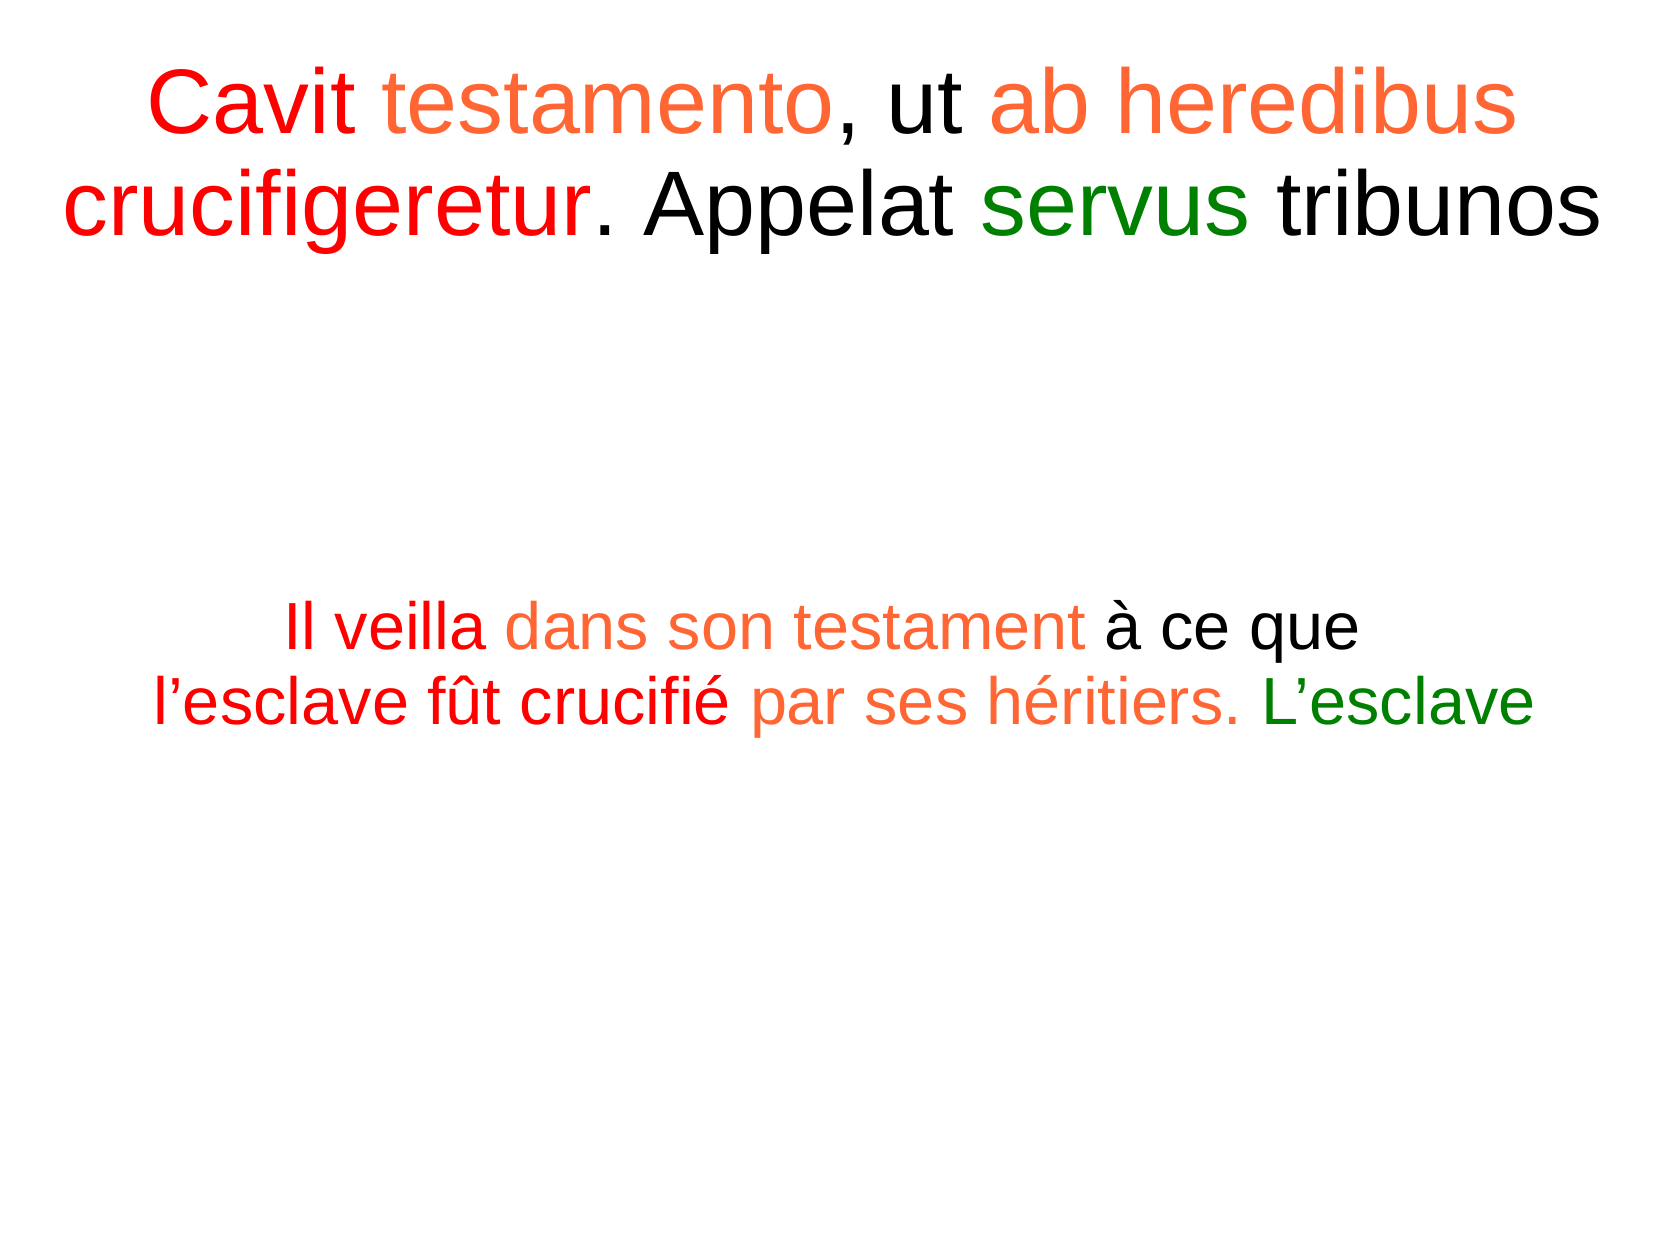

# Cavit testamento, ut ab heredibus crucifigeretur. Appelat servus tribunos
 Il veilla dans son testament à ce que l’esclave fût crucifié par ses héritiers. L’esclave